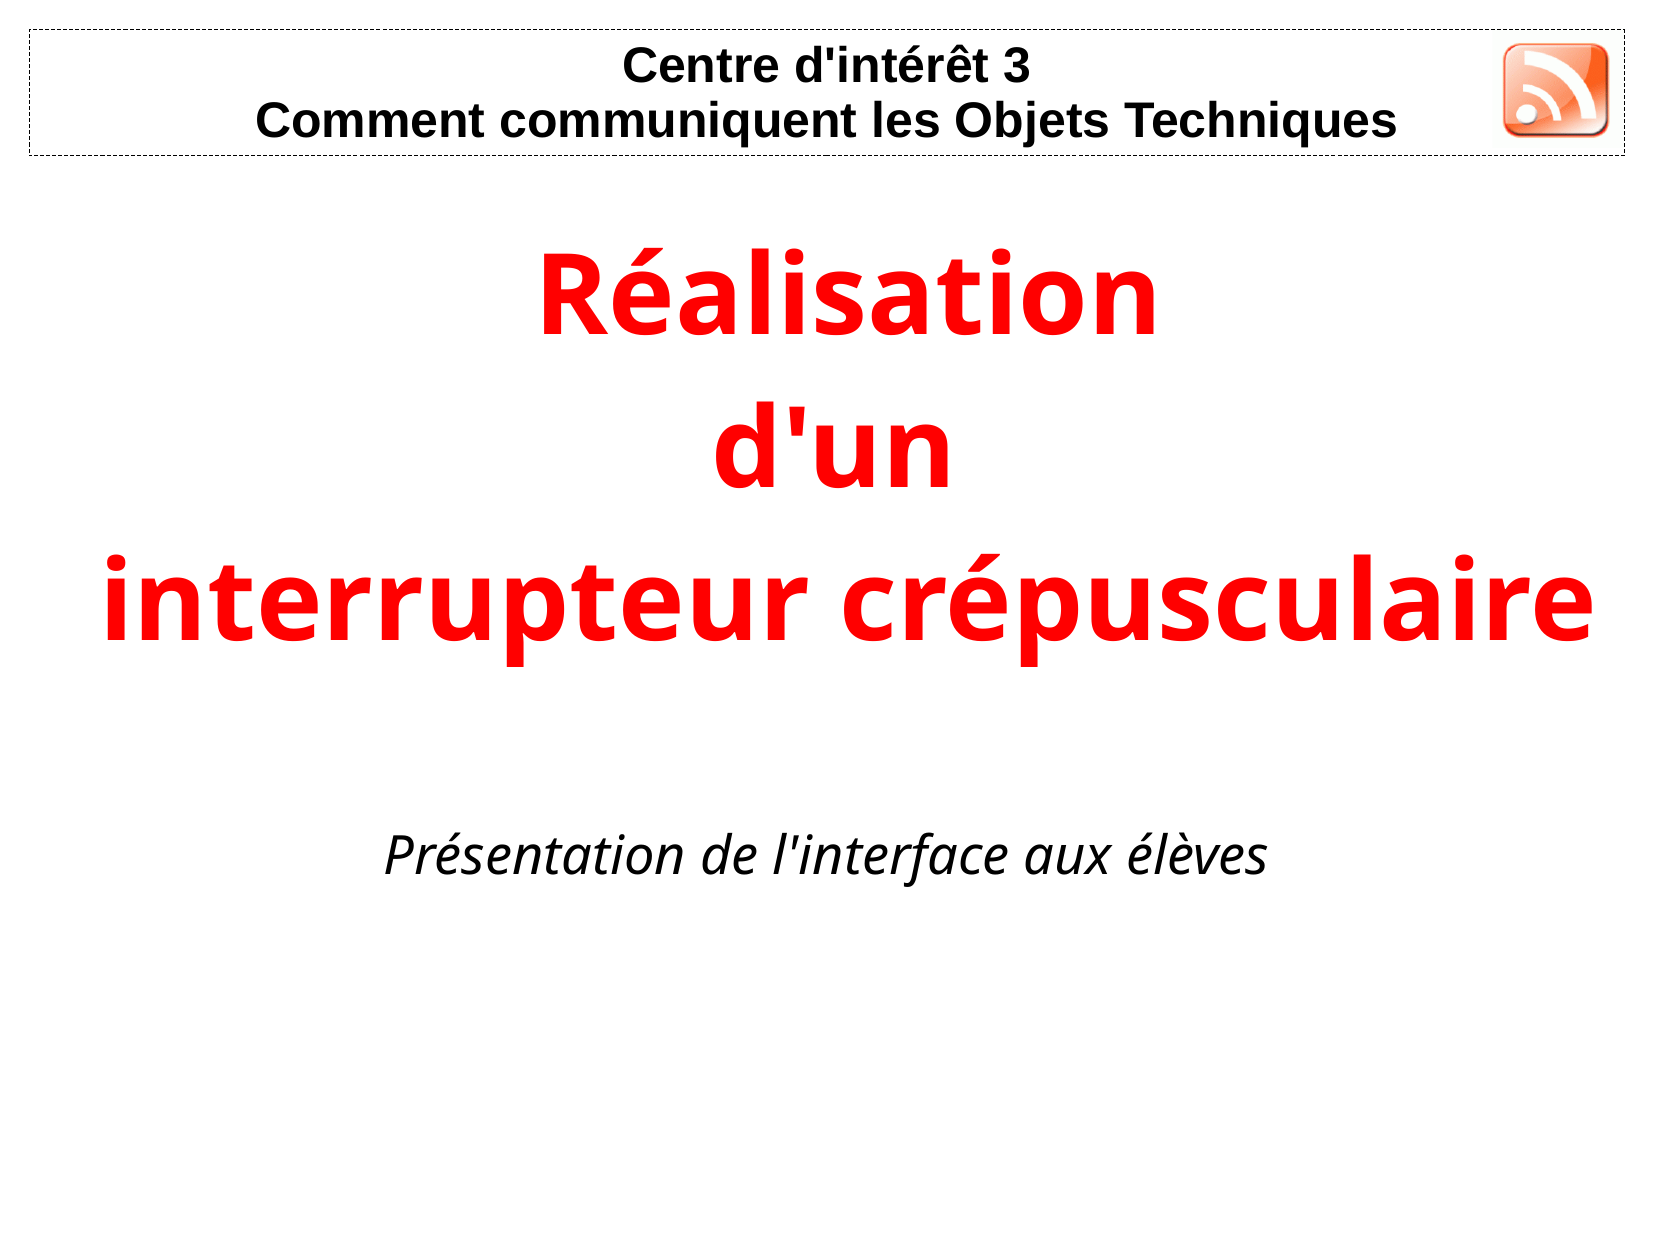

Centre d'intérêt 3
Comment communiquent les Objets Techniques
Réalisation
d'un
interrupteur crépusculaire
Présentation de l'interface aux élèves